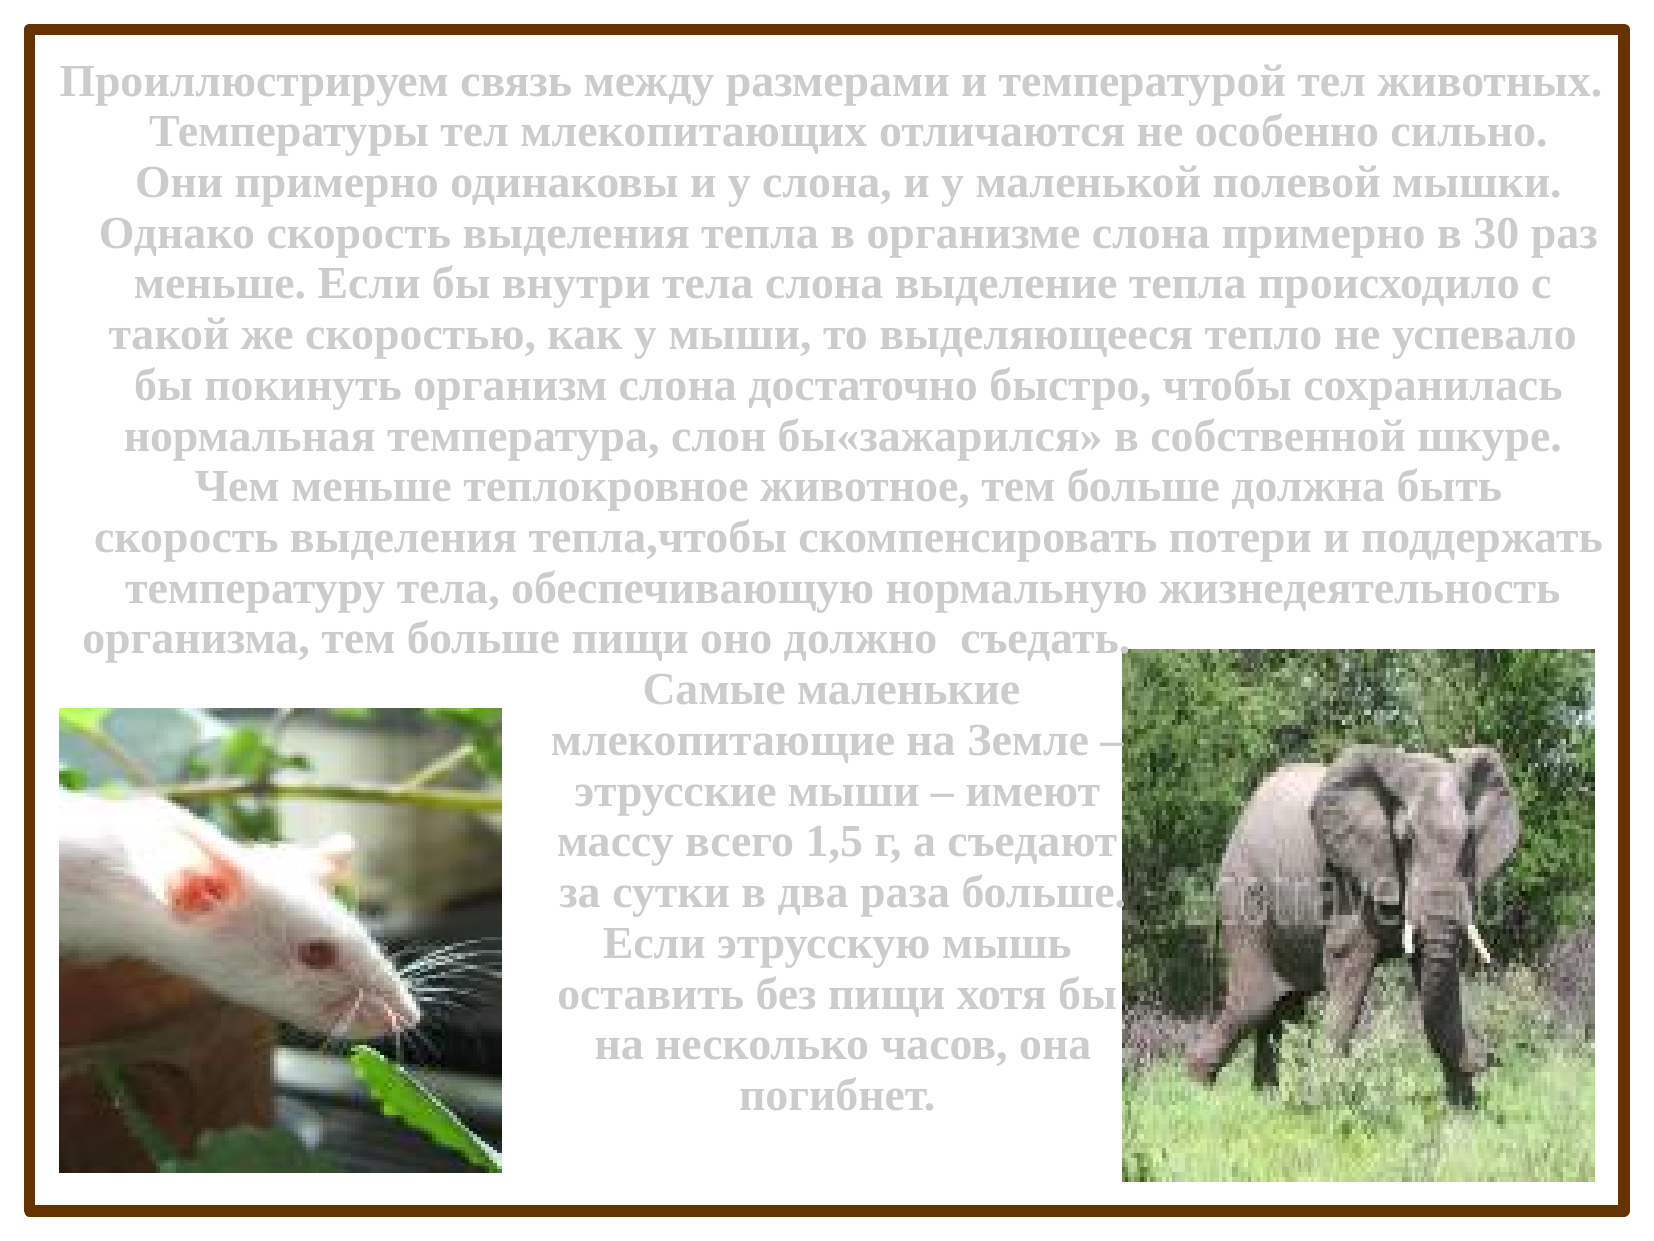

Проиллюстрируем связь между размерами и температурой тел животных.
 Температуры тел млекопитающих отличаются не особенно сильно.
 Они примерно одинаковы и у слона, и у маленькой полевой мышки.
 Однако скорость выделения тепла в организме слона примерно в 30 раз
 меньше. Если бы внутри тела слона выделение тепла происходило с
 такой же скоростью, как у мыши, то выделяющееся тепло не успевало
 бы покинуть организм слона достаточно быстро, чтобы сохранилась
 нормальная температура, слон бы«зажарился» в собственной шкуре.
 Чем меньше теплокровное животное, тем больше должна быть
 скорость выделения тепла,чтобы скомпенсировать потери и поддержать
 температуру тела, обеспечивающую нормальную жизнедеятельность
 организма, тем больше пищи оно должно съедать.
Самые маленькие
млекопитающие на Земле –
 этрусские мыши – имеют
массу всего 1,5 г, а съедают
 за сутки в два раза больше.
 Если этрусскую мышь
оставить без пищи хотя бы
 на несколько часов, она
 погибнет.